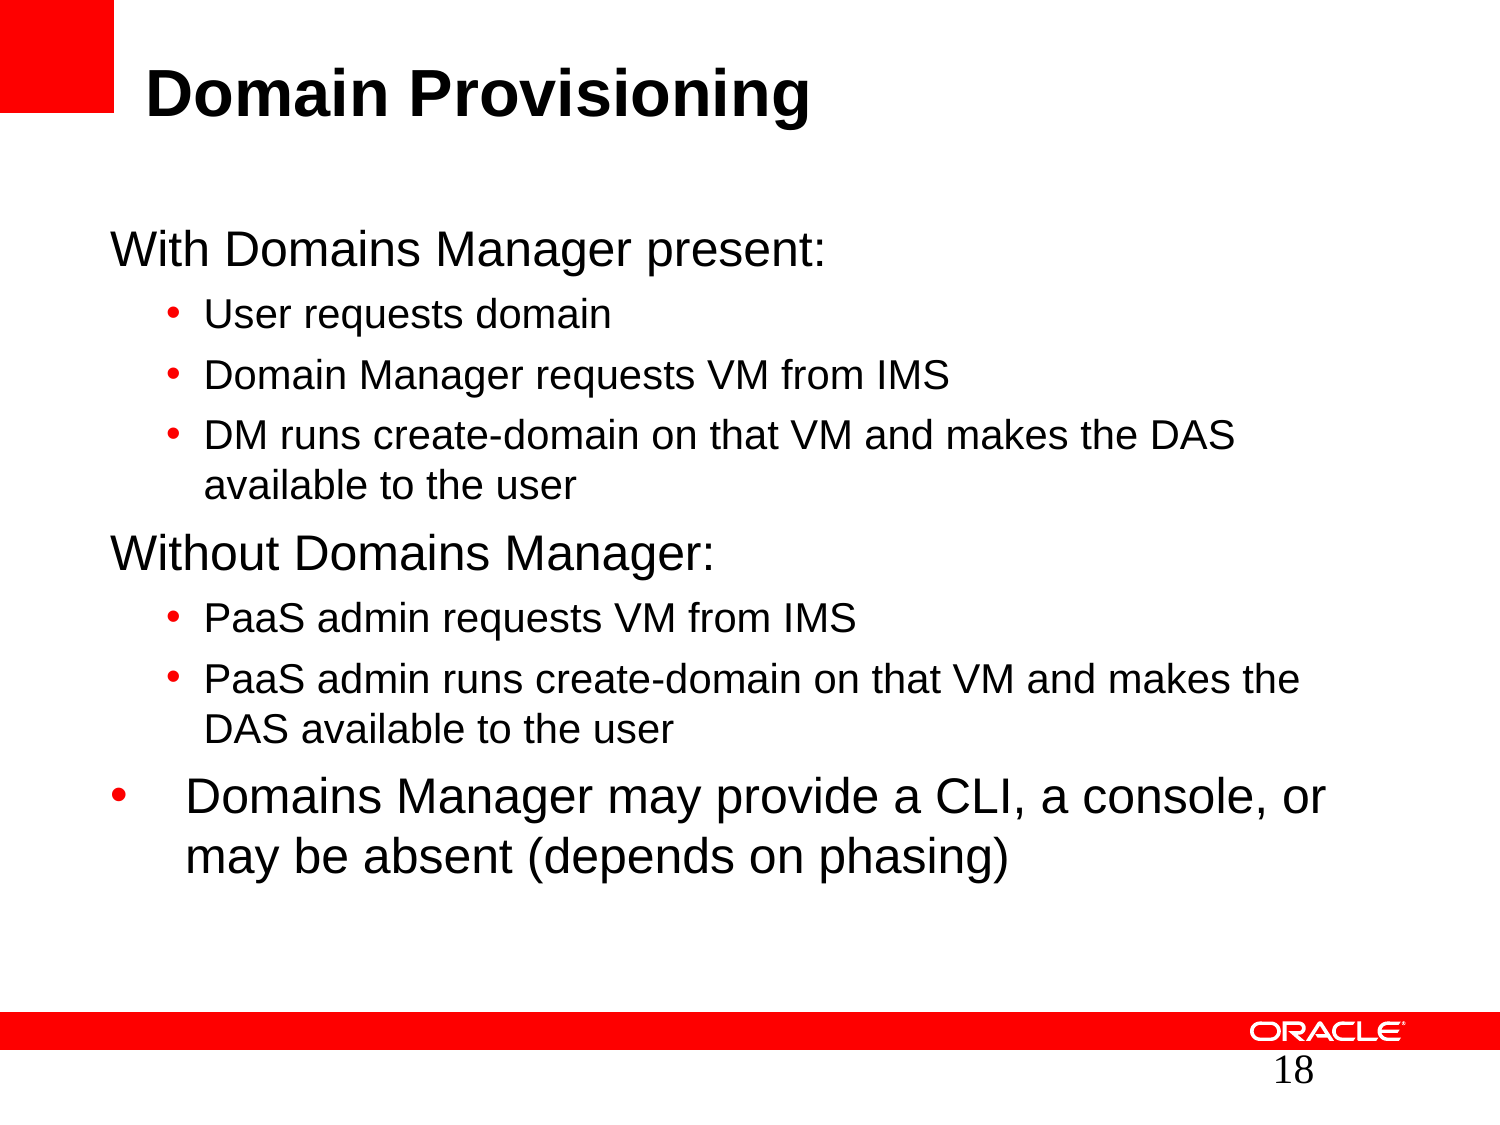

# Domain Provisioning
With Domains Manager present:
User requests domain
Domain Manager requests VM from IMS
DM runs create-domain on that VM and makes the DAS available to the user
Without Domains Manager:
PaaS admin requests VM from IMS
PaaS admin runs create-domain on that VM and makes the DAS available to the user
Domains Manager may provide a CLI, a console, or may be absent (depends on phasing)
18